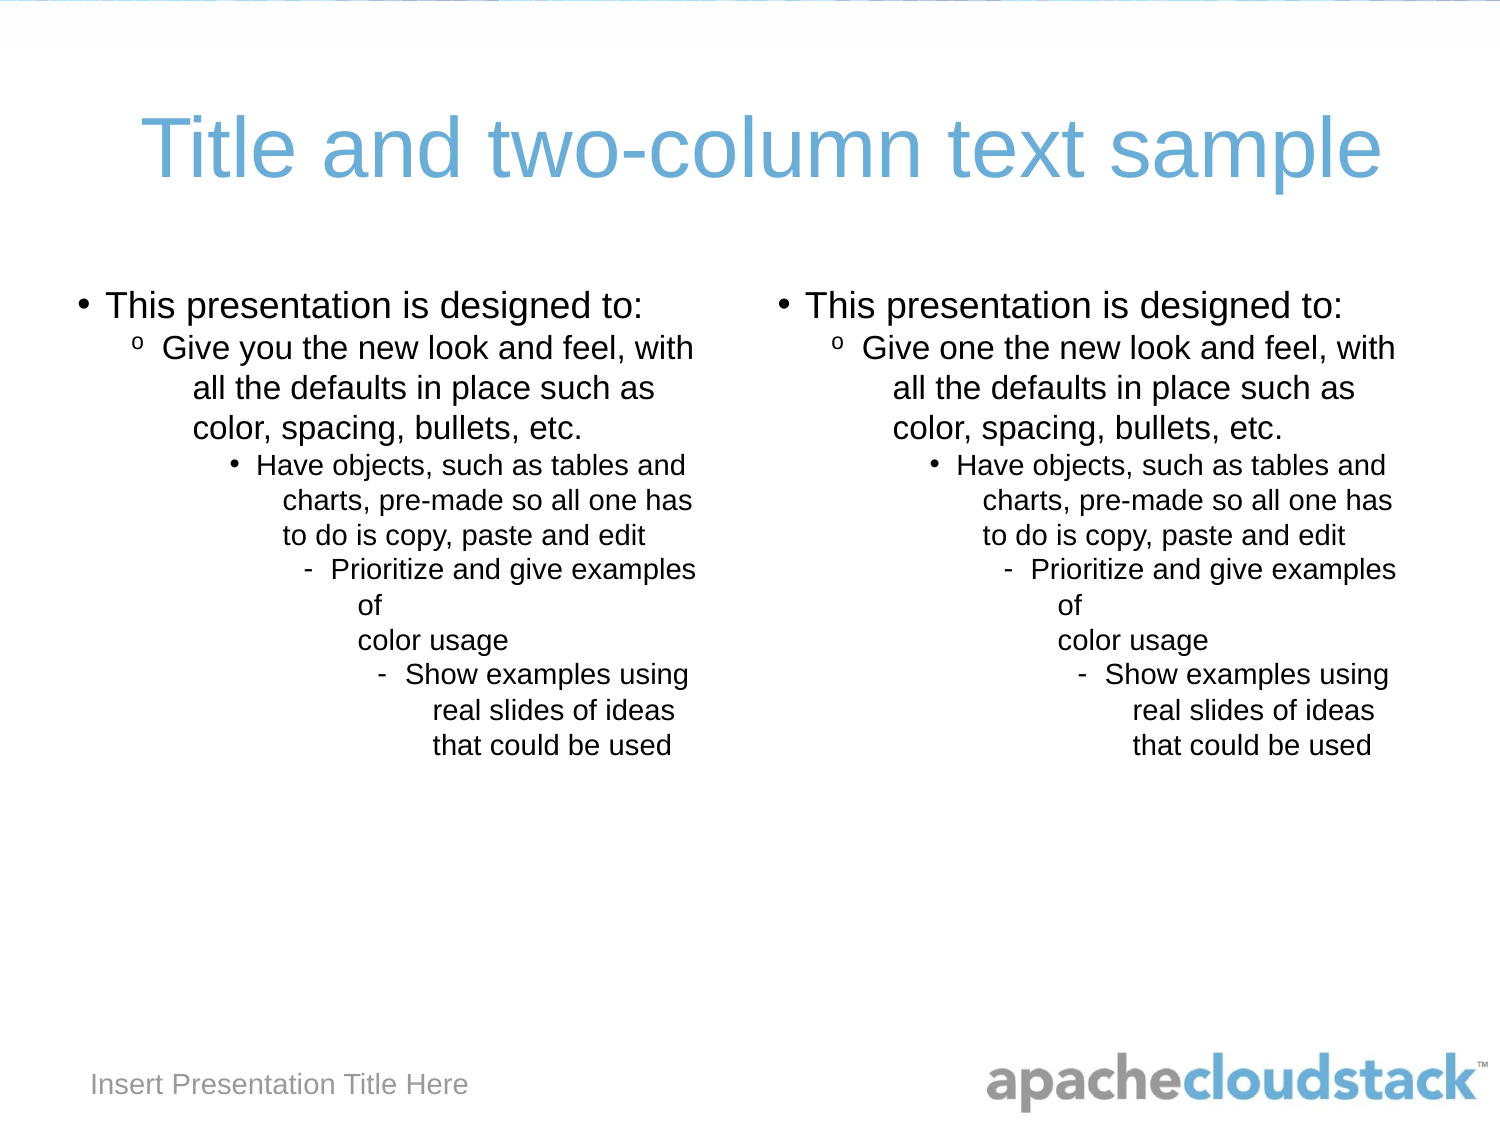

Title and two-column text sample
This presentation is designed to:
Give you the new look and feel, with all the defaults in place such as color, spacing, bullets, etc.
Have objects, such as tables and charts, pre-made so all one has to do is copy, paste and edit
Prioritize and give examples of
color usage
Show examples using real slides of ideas that could be used
This presentation is designed to:
Give one the new look and feel, with all the defaults in place such as color, spacing, bullets, etc.
Have objects, such as tables and charts, pre-made so all one has to do is copy, paste and edit
Prioritize and give examples of
color usage
Show examples using real slides of ideas that could be used
Insert Presentation Title Here